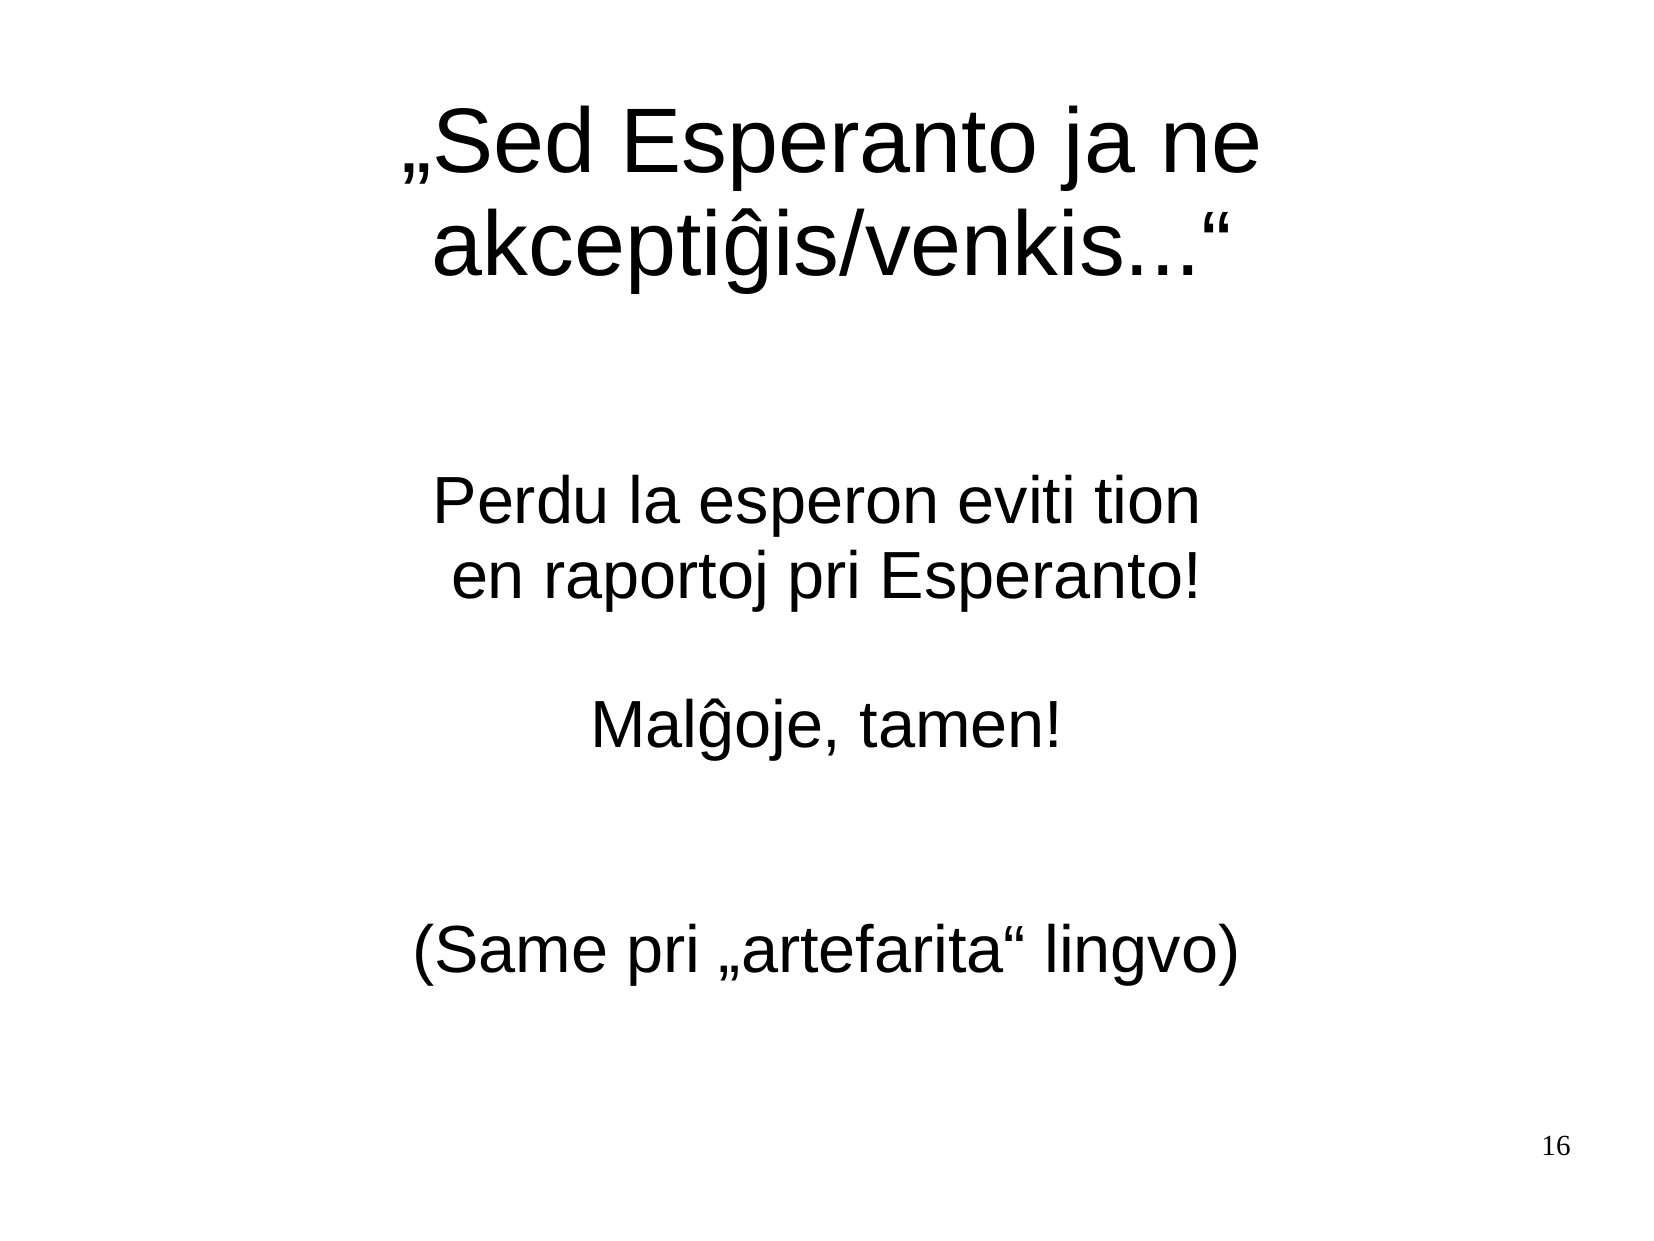

# „Sed Esperanto ja ne akceptiĝis/venkis...“
Perdu la esperon eviti tion
en raportoj pri Esperanto!
Malĝoje, tamen!
(Same pri „artefarita“ lingvo)
16